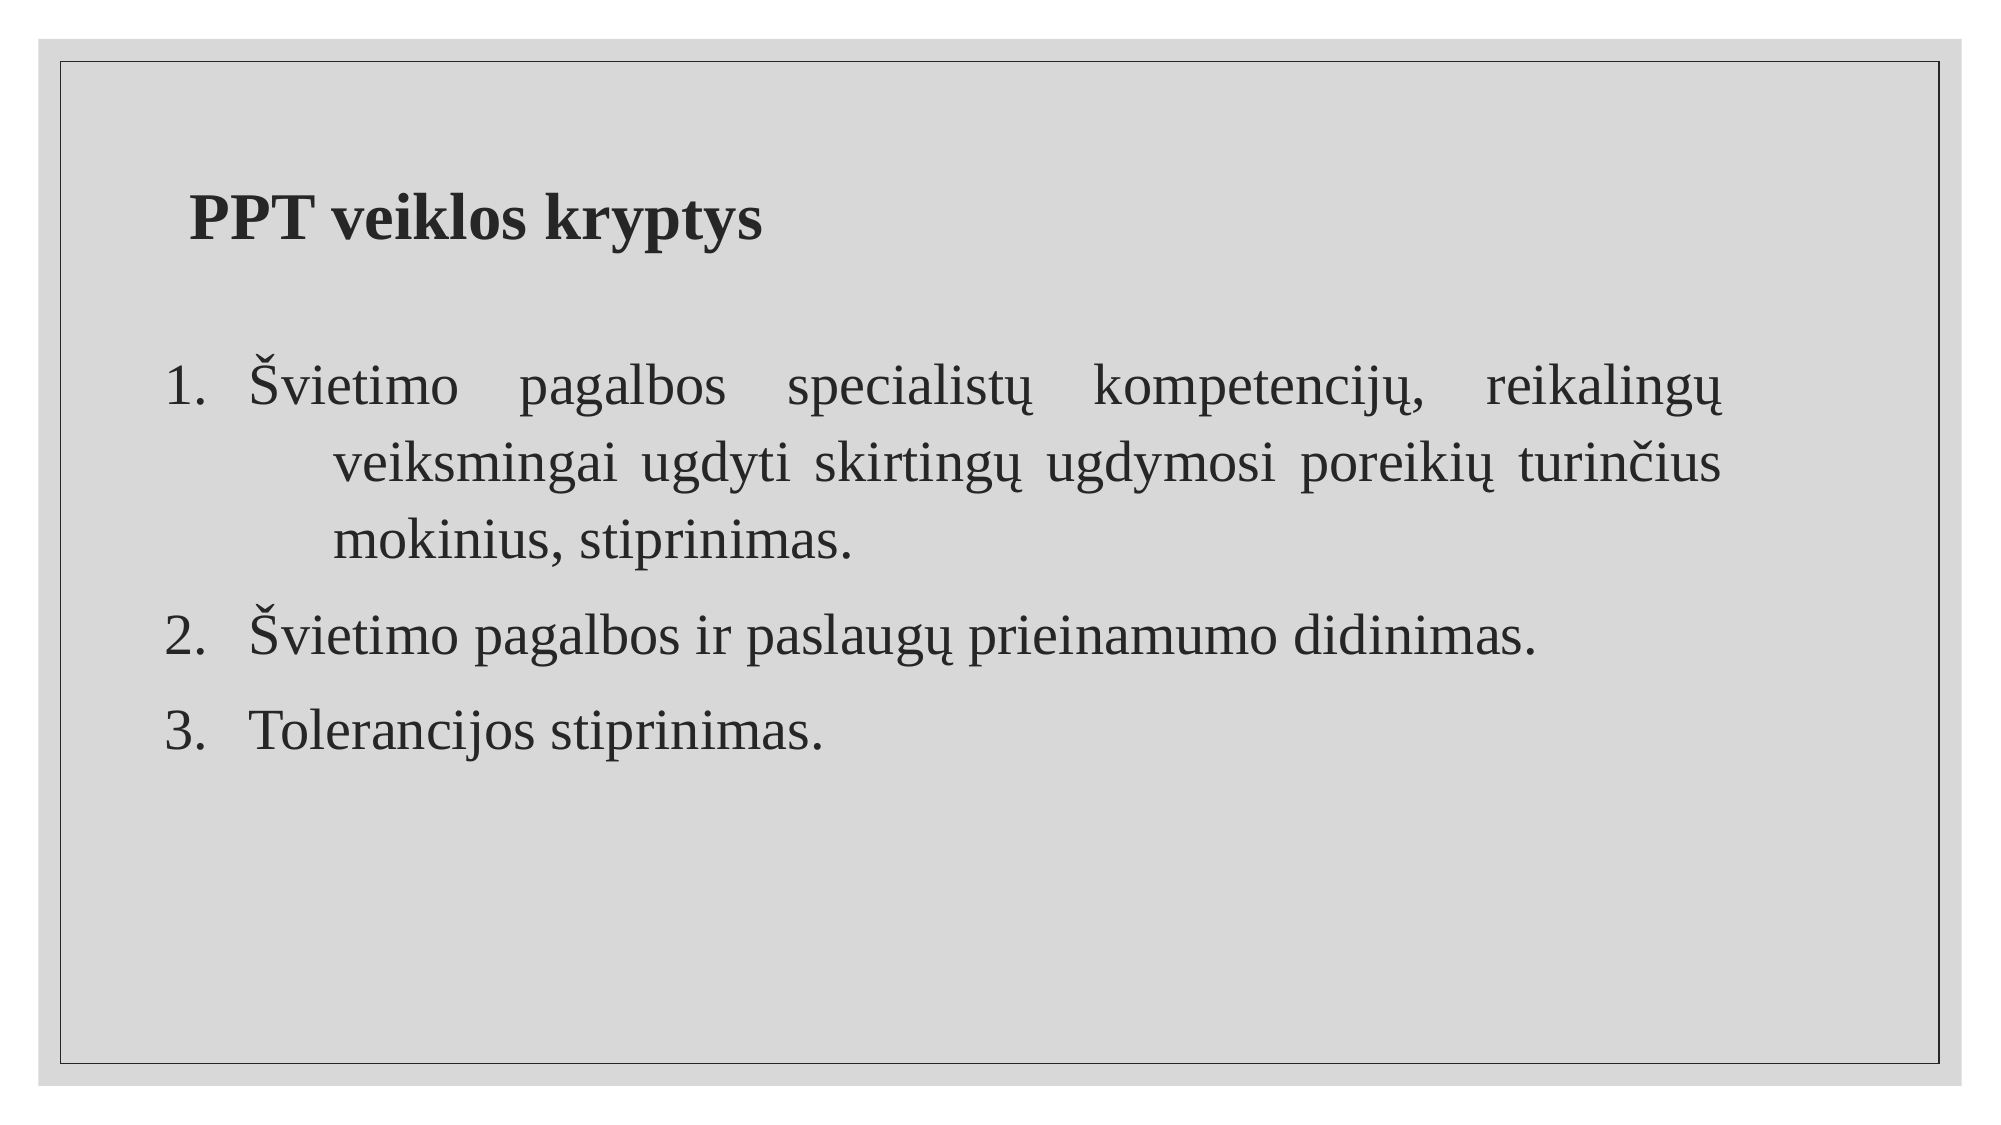

# PPT veiklos kryptys
Švietimo pagalbos specialistų kompetencijų, reikalingų veiksmingai ugdyti skirtingų ugdymosi poreikių turinčius mokinius, stiprinimas.
Švietimo pagalbos ir paslaugų prieinamumo didinimas.
Tolerancijos stiprinimas.